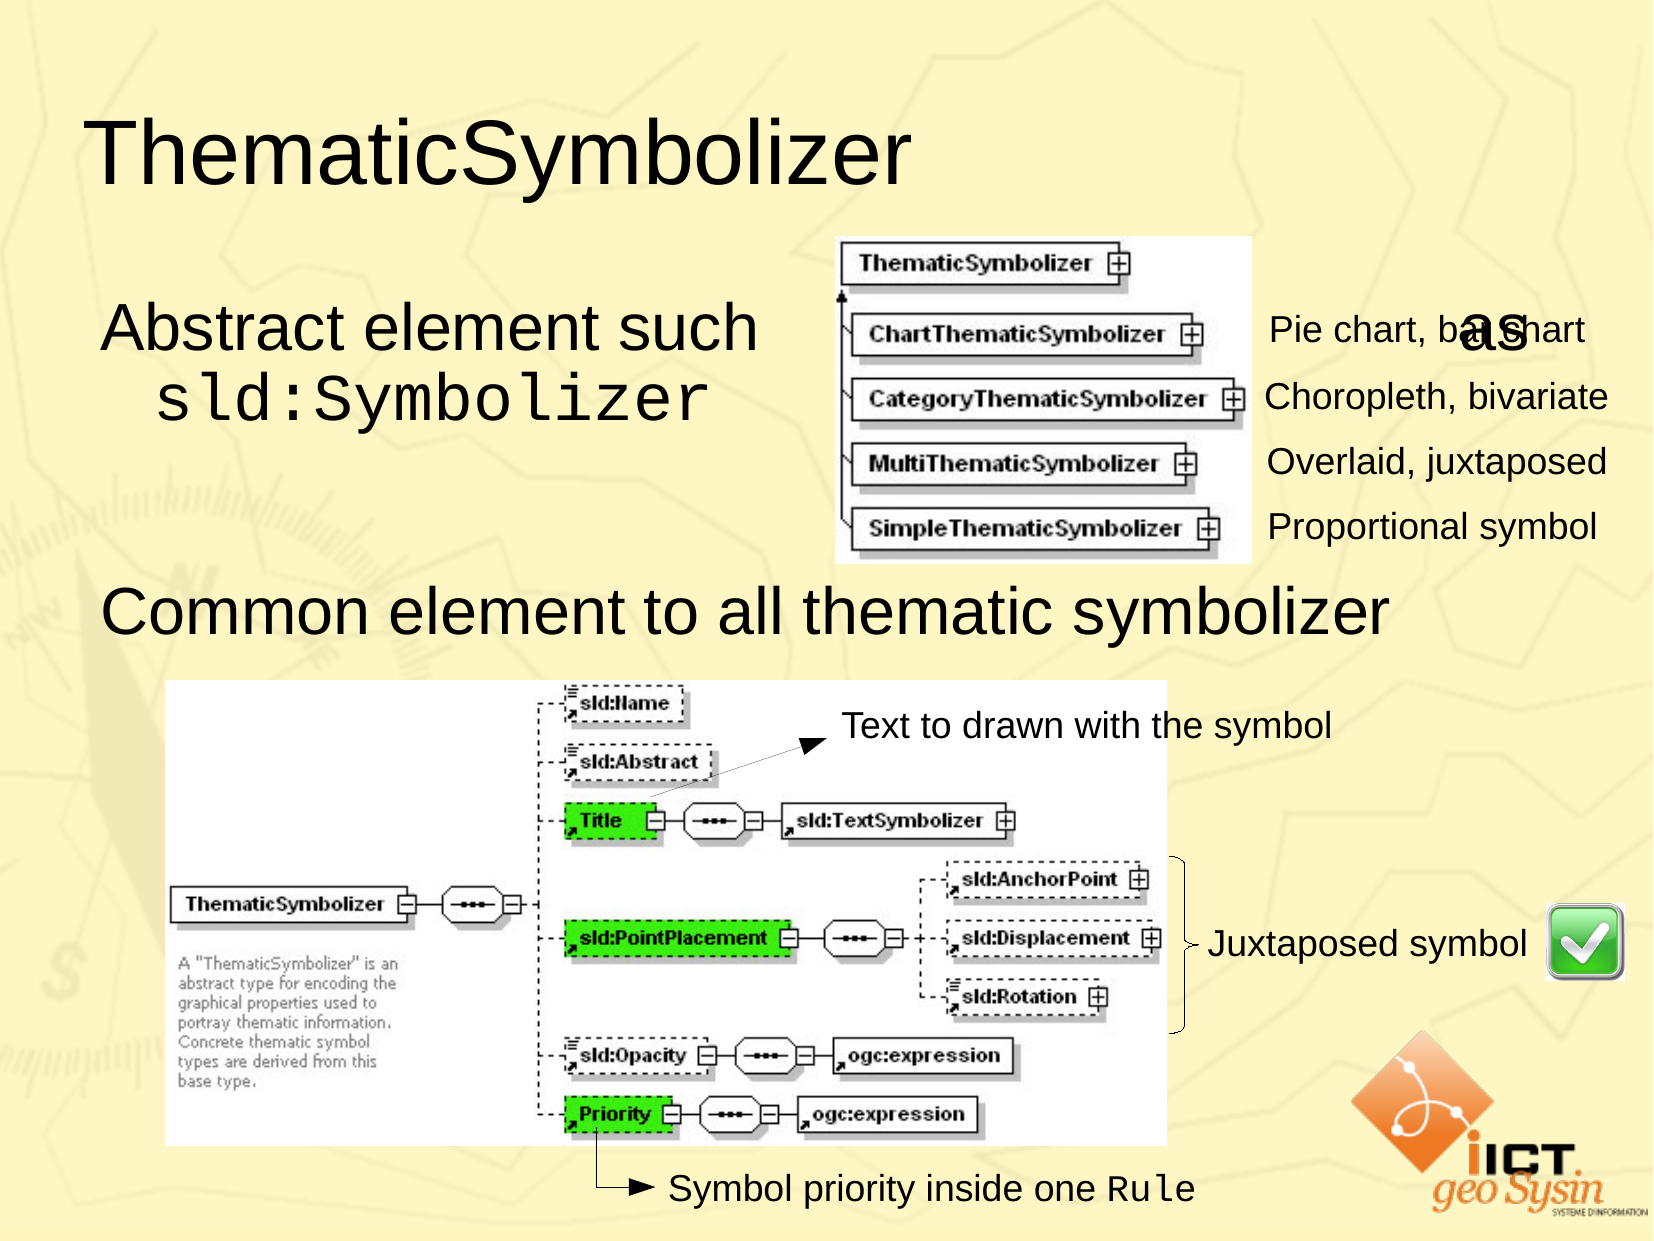

# ThematicSymbolizer
Abstract element such as sld:Symbolizer
Common element to all thematic symbolizer
Pie chart, bar chart
Choropleth, bivariate
Overlaid, juxtaposed
Proportional symbol
Text to drawn with the symbol
Juxtaposed symbol
Symbol priority inside one Rule